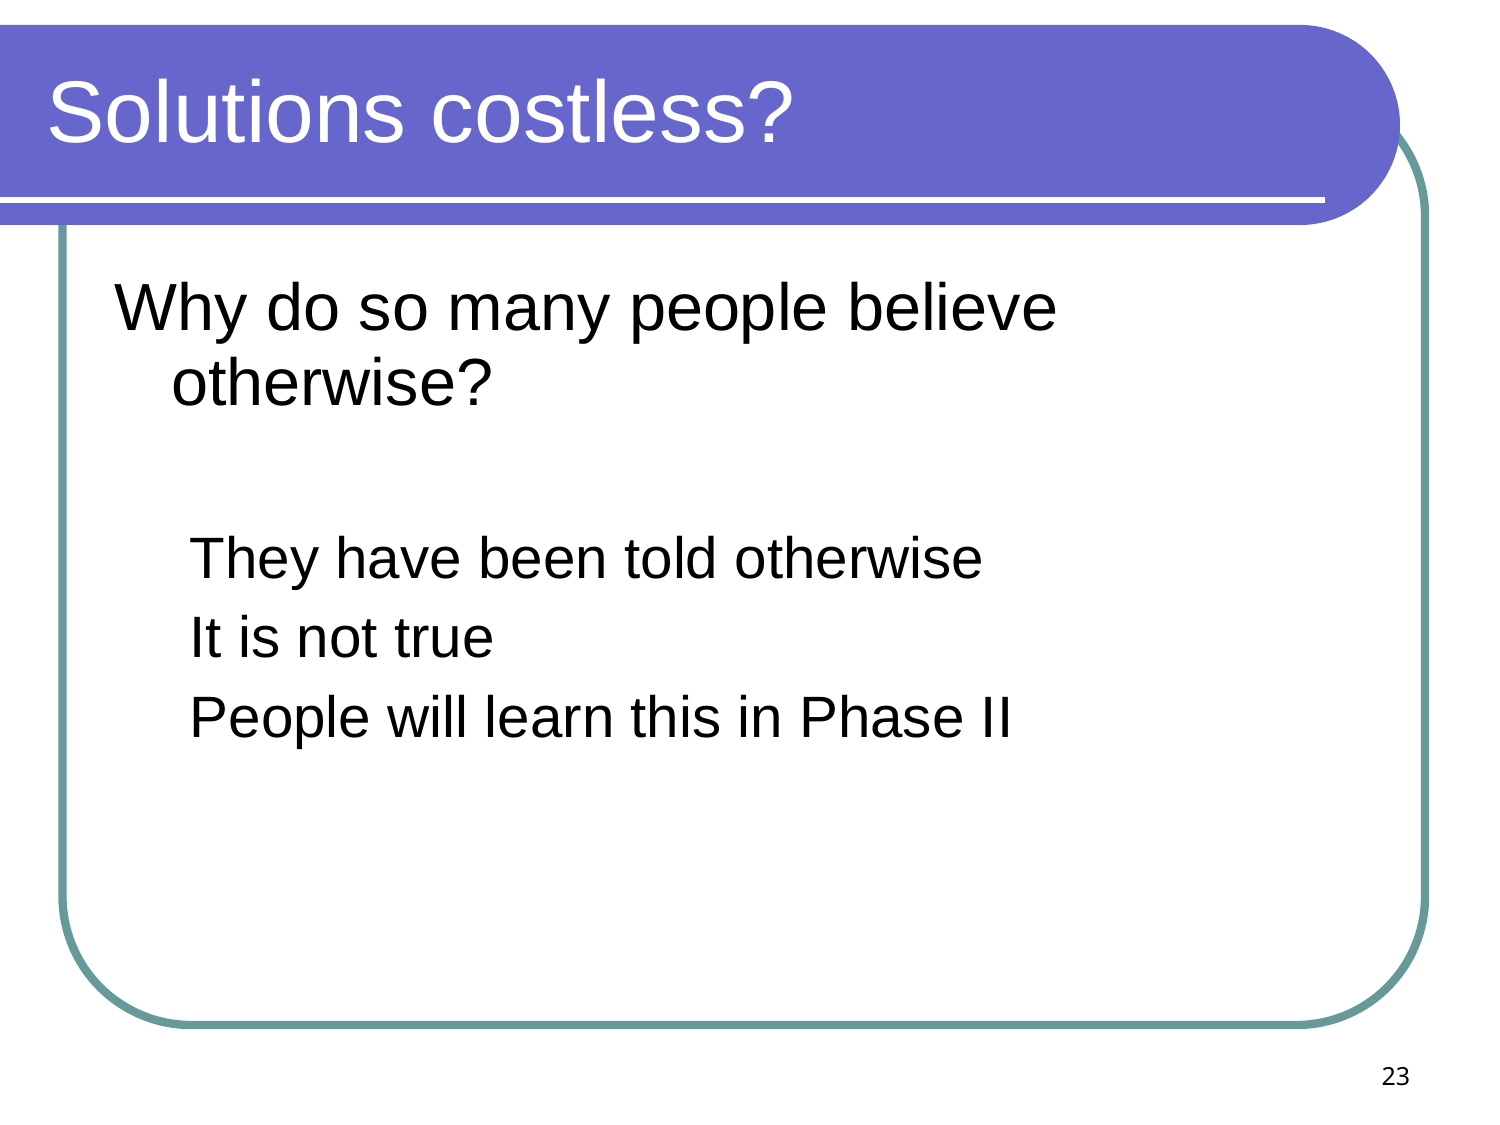

# Solutions costless?
Why do so many people believe otherwise?
They have been told otherwise
It is not true
People will learn this in Phase II
23